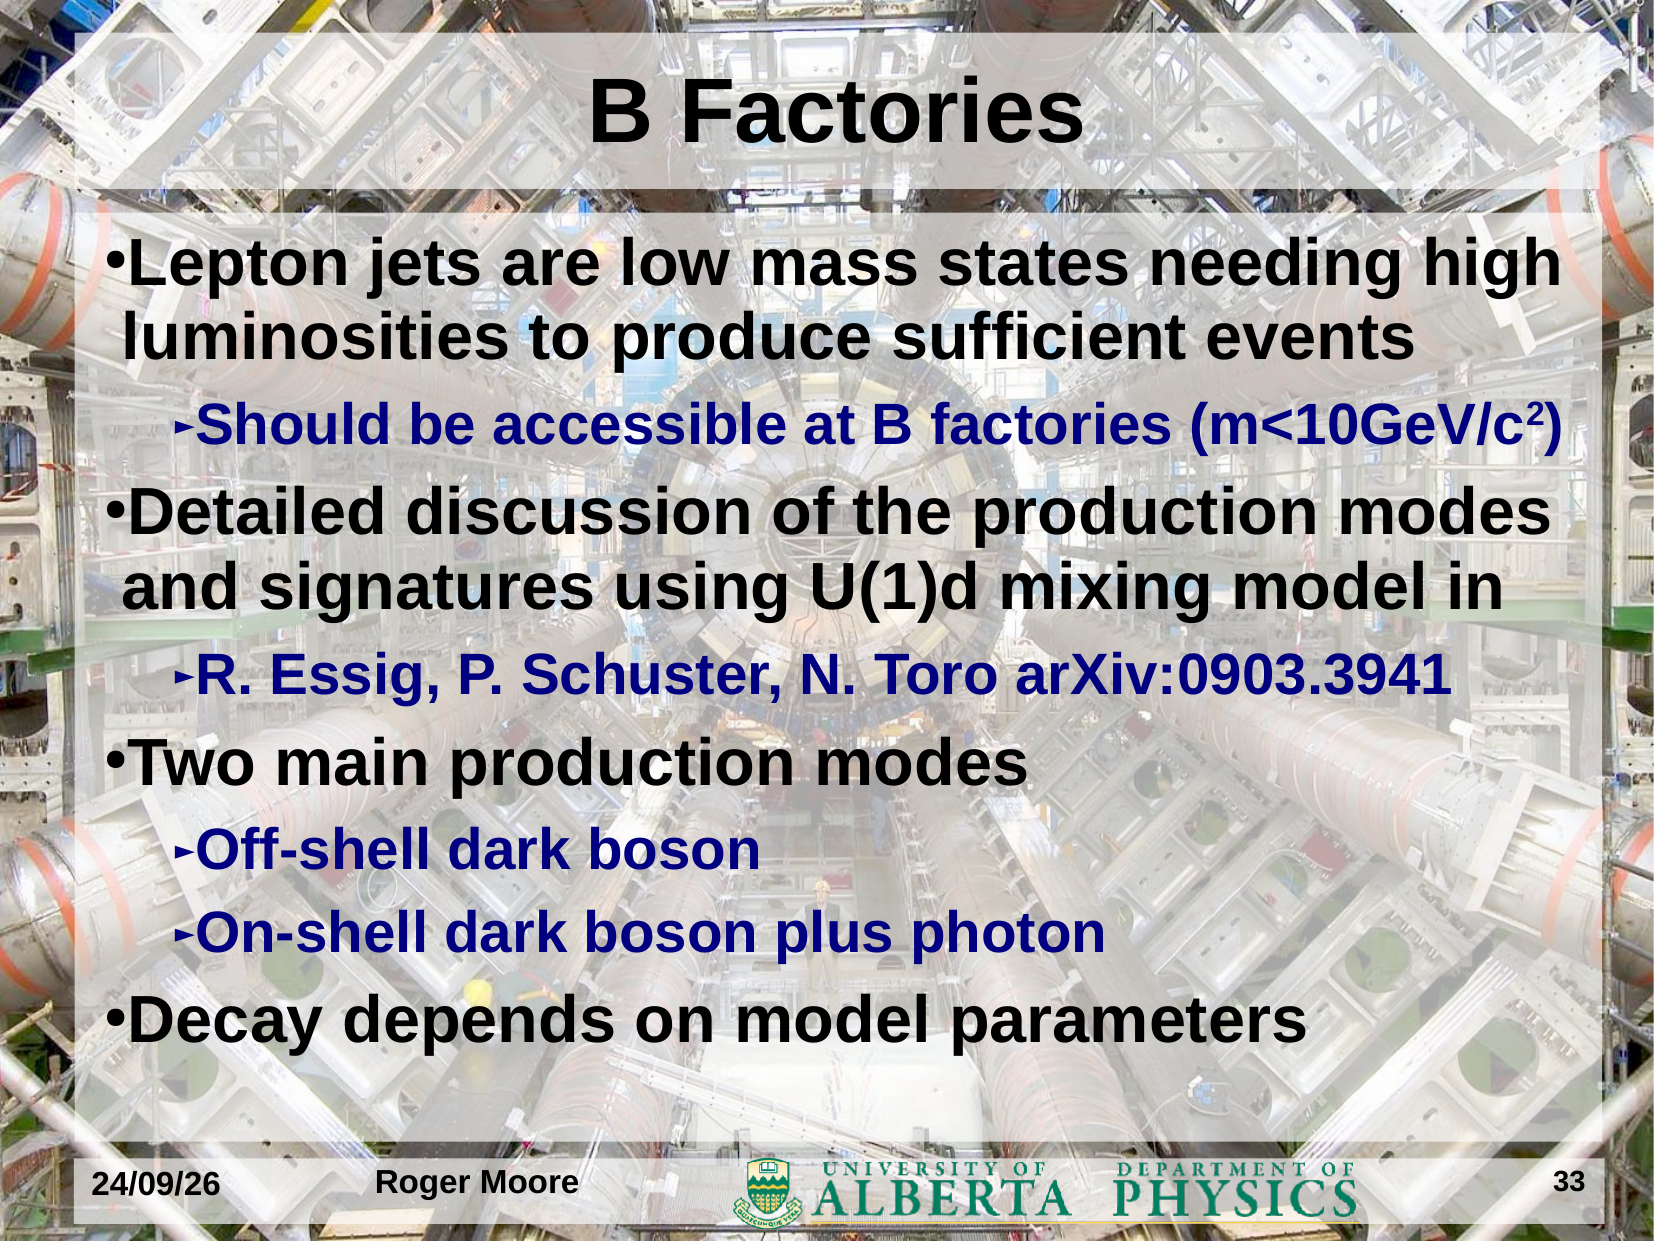

# B Factories
Lepton jets are low mass states needing high luminosities to produce sufficient events
Should be accessible at B factories (m<10GeV/c2)
Detailed discussion of the production modes and signatures using U(1)d mixing model in
R. Essig, P. Schuster, N. Toro arXiv:0903.3941
Two main production modes
Off-shell dark boson
On-shell dark boson plus photon
Decay depends on model parameters